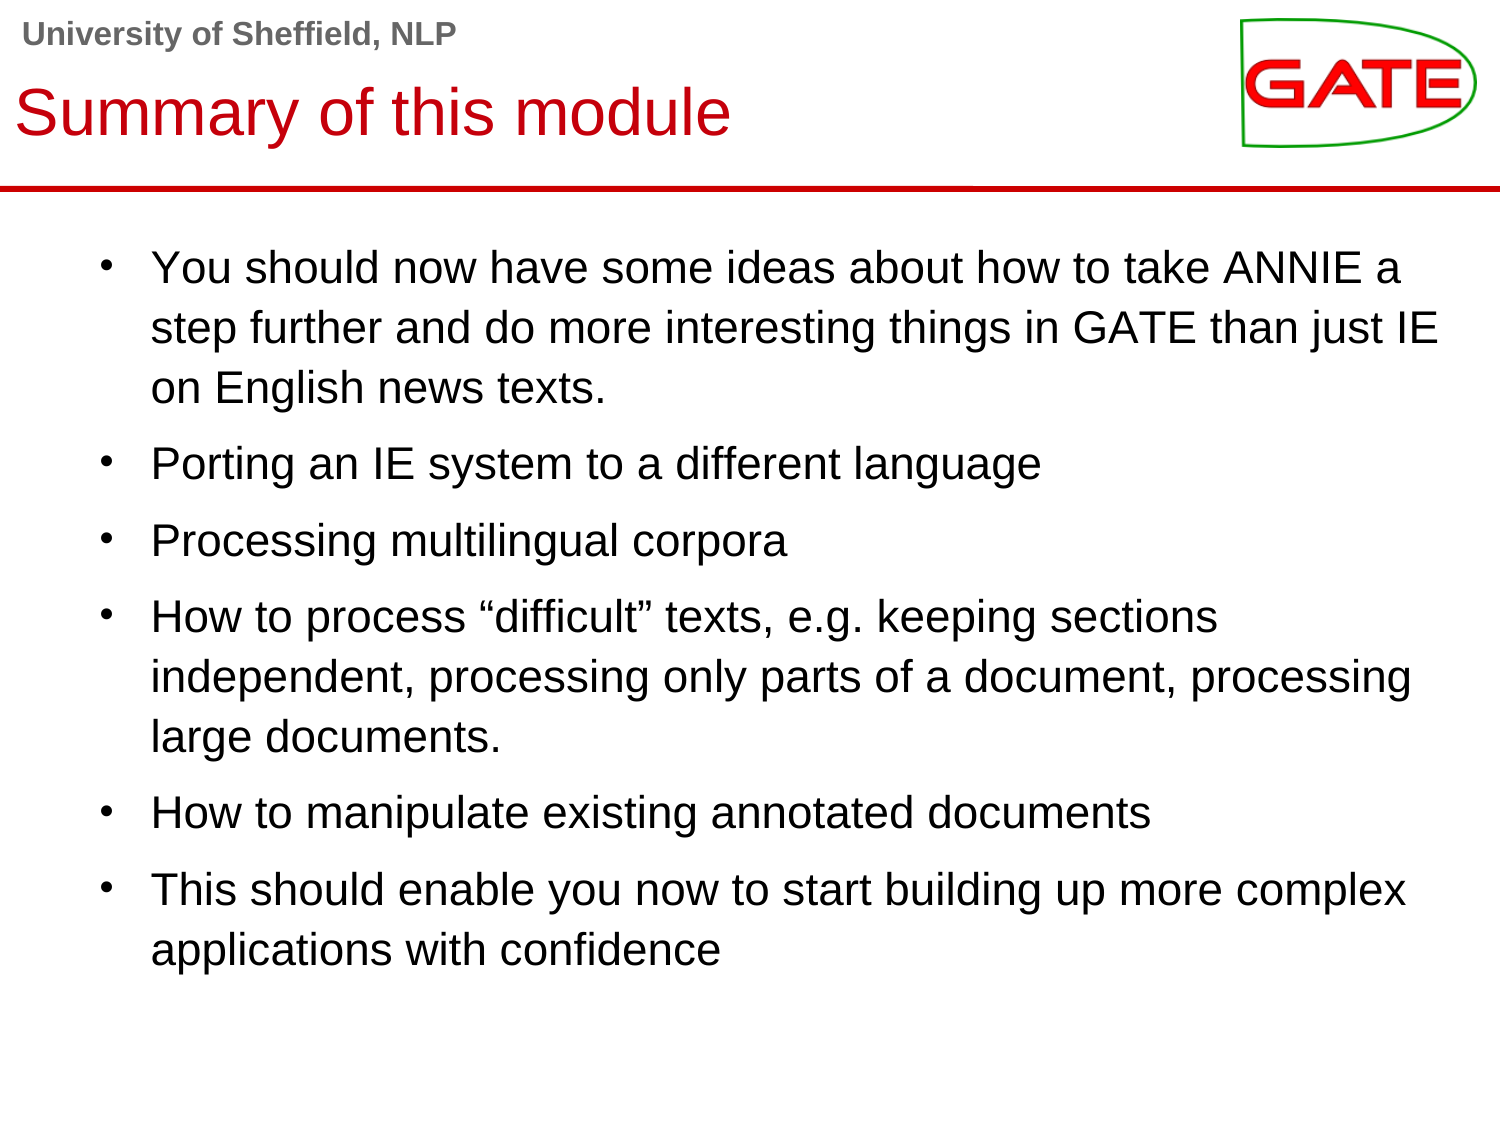

# Summary of this module
You should now have some ideas about how to take ANNIE a step further and do more interesting things in GATE than just IE on English news texts.
Porting an IE system to a different language
Processing multilingual corpora
How to process “difficult” texts, e.g. keeping sections independent, processing only parts of a document, processing large documents.
How to manipulate existing annotated documents
This should enable you now to start building up more complex applications with confidence